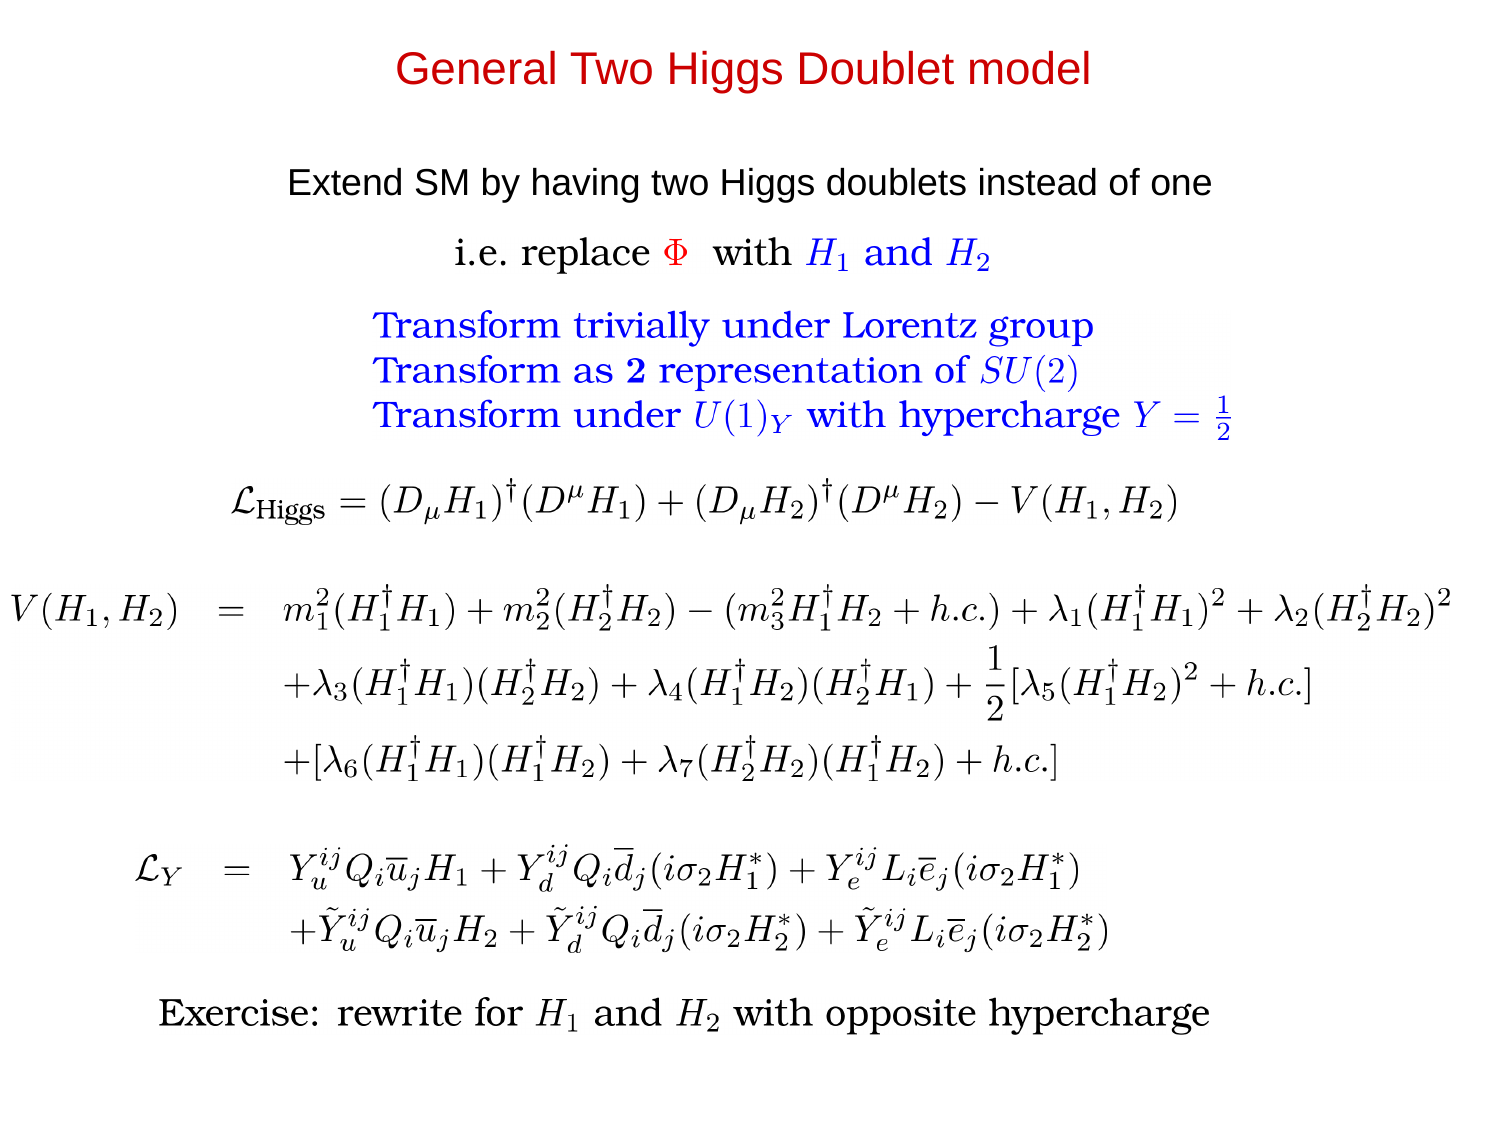

General Two Higgs Doublet model
Extend SM by having two Higgs doublets instead of one